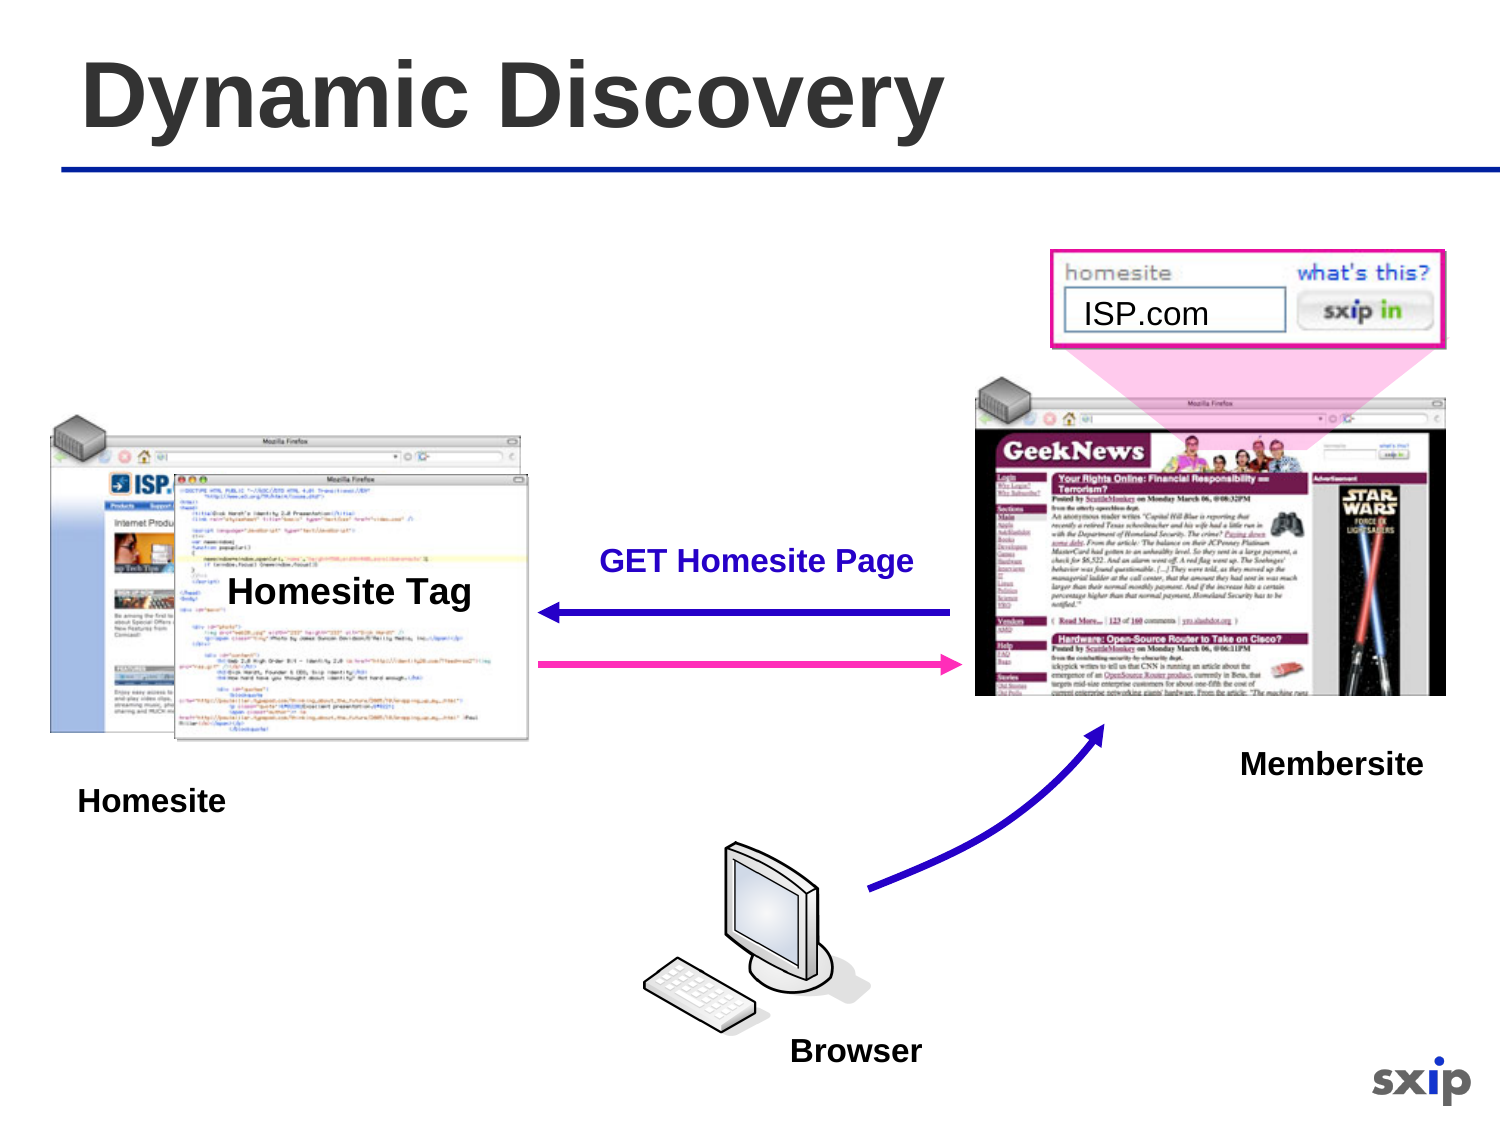

# Dynamic Discovery
ISP.com
GET Homesite Page
Homesite Tag
Membersite
Homesite
Browser